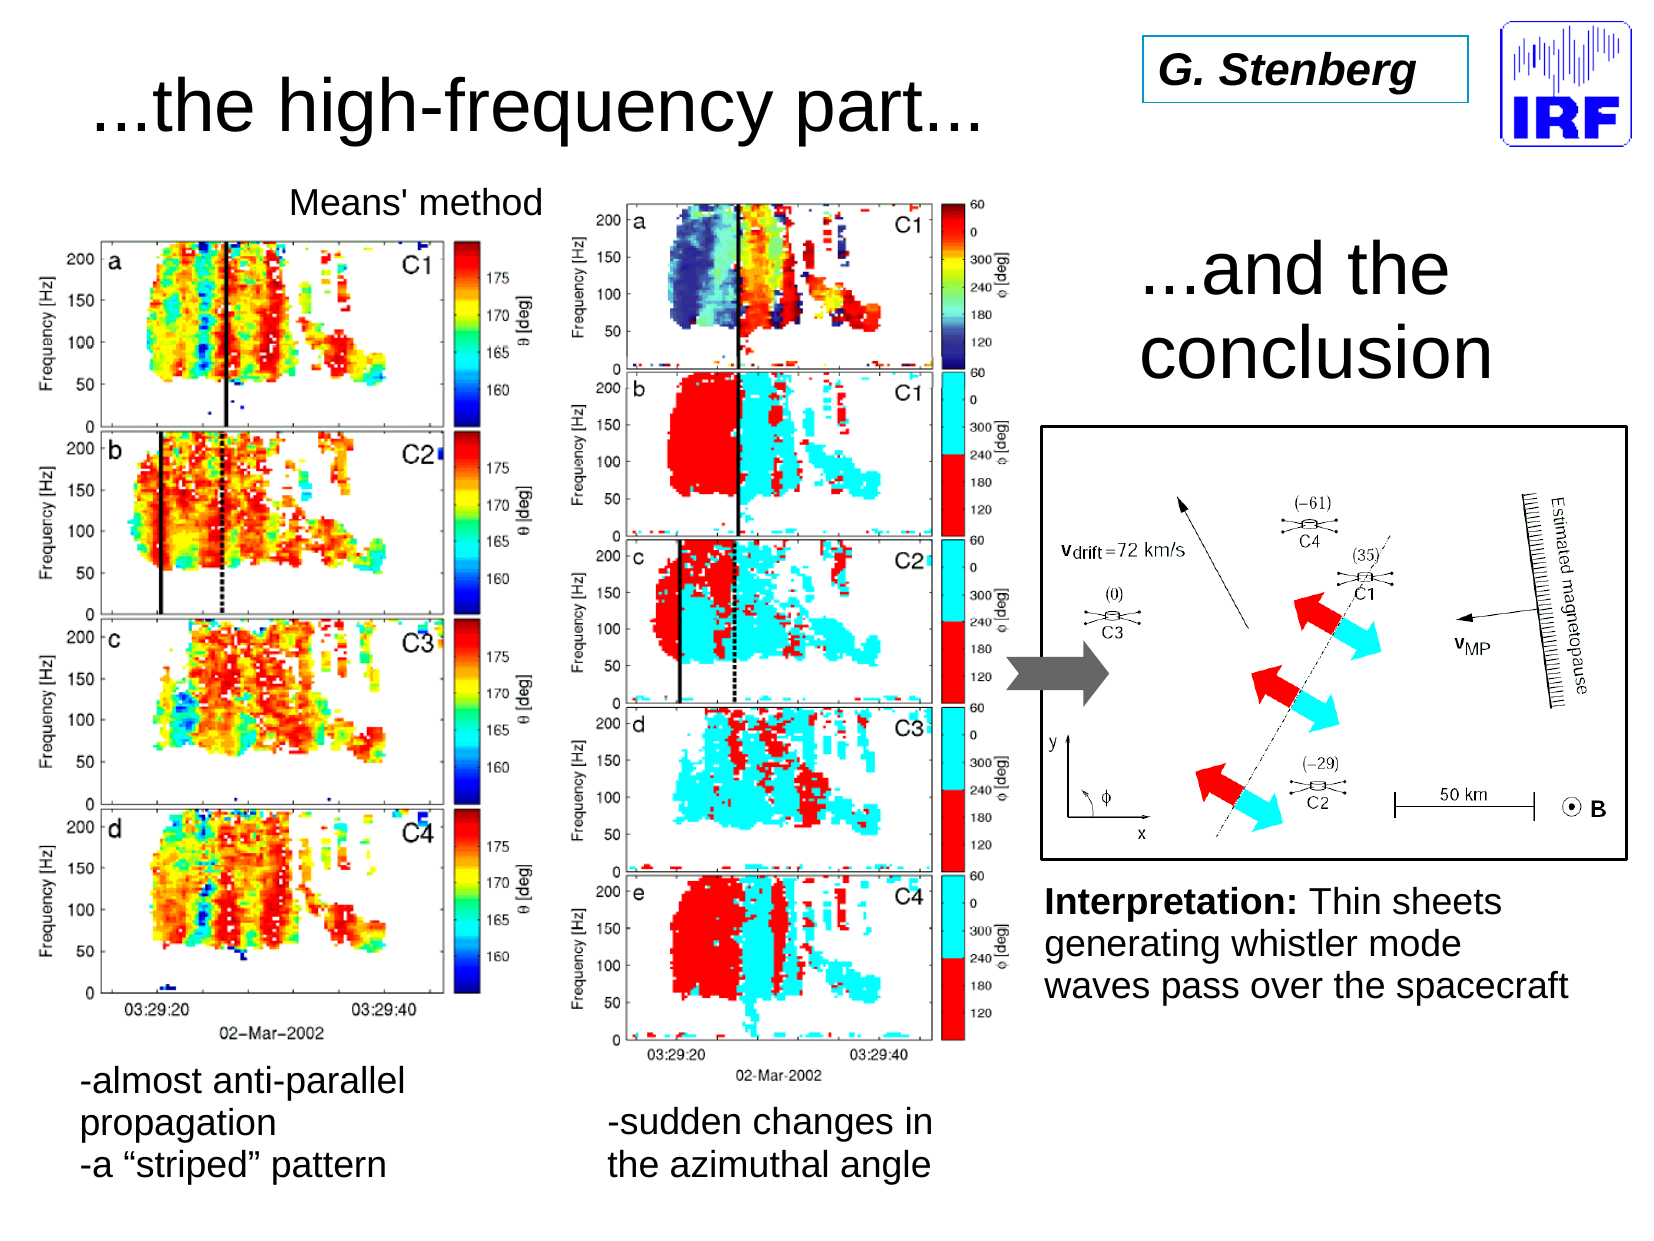

G. Stenberg
...the high-frequency part...
Means' method
...and the
conclusion
Interpretation: Thin sheets
generating whistler mode
waves pass over the spacecraft
-almost anti-parallel
propagation
-a “striped” pattern
-sudden changes in
the azimuthal angle